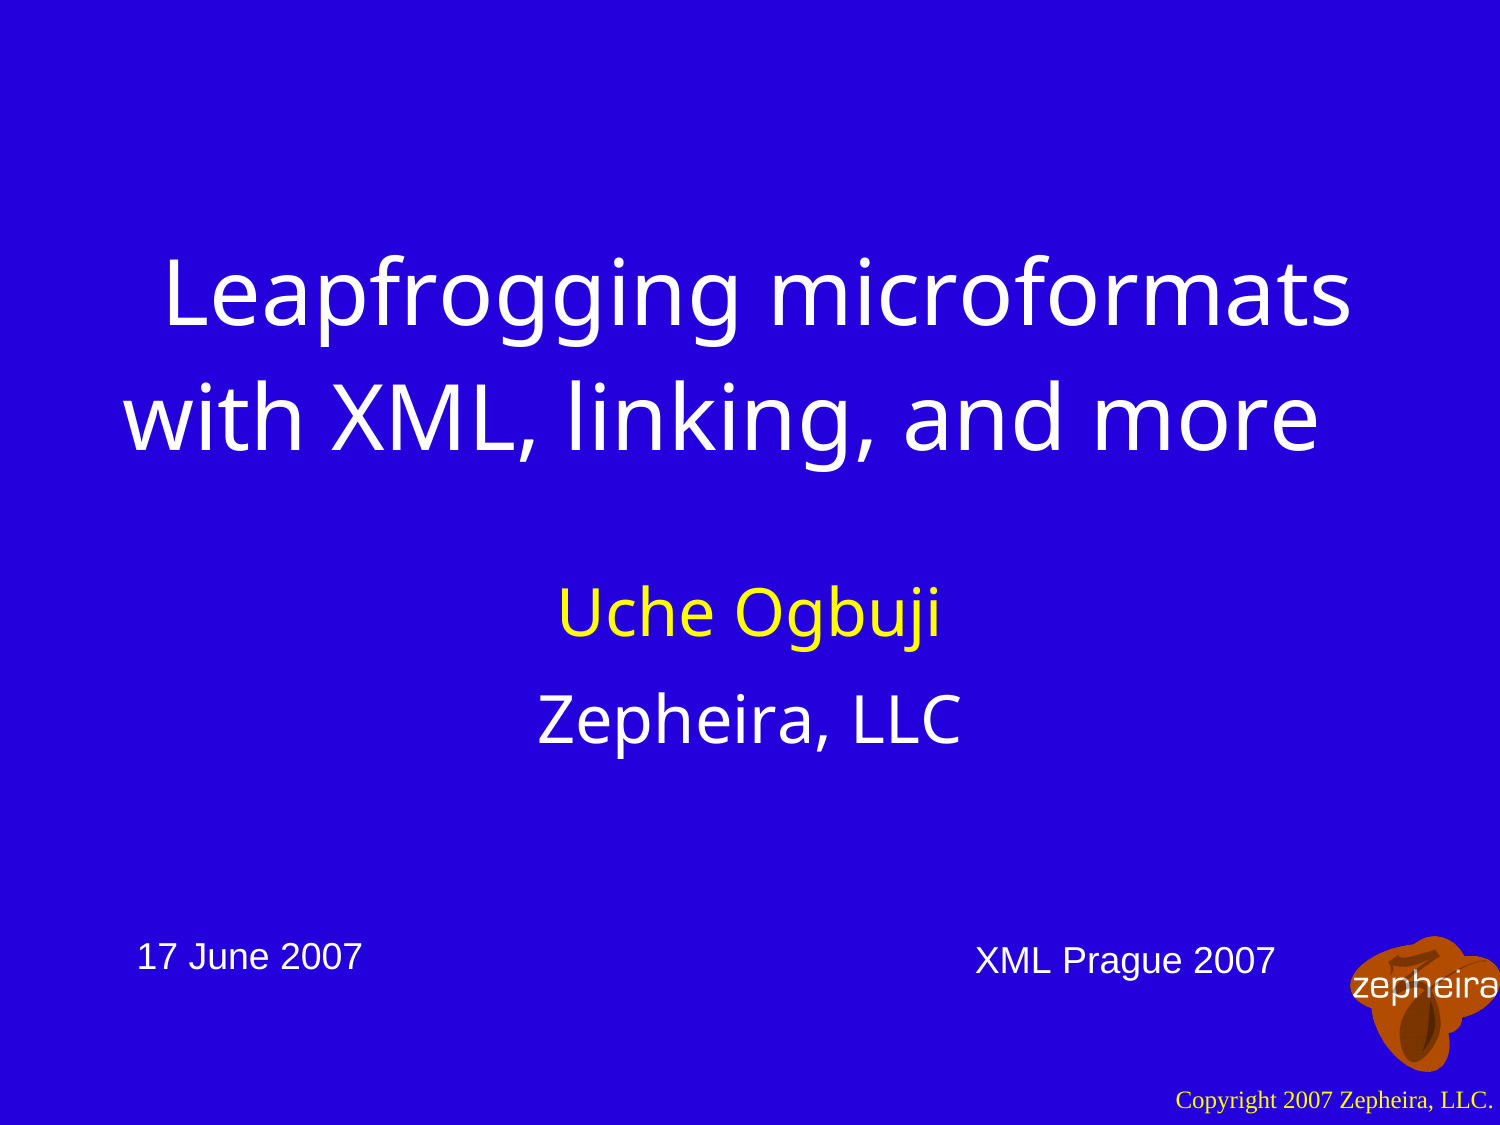

# Leapfrogging microformats with XML, linking, and more
Uche Ogbuji
Zepheira, LLC
17 June 2007
XML Prague 2007